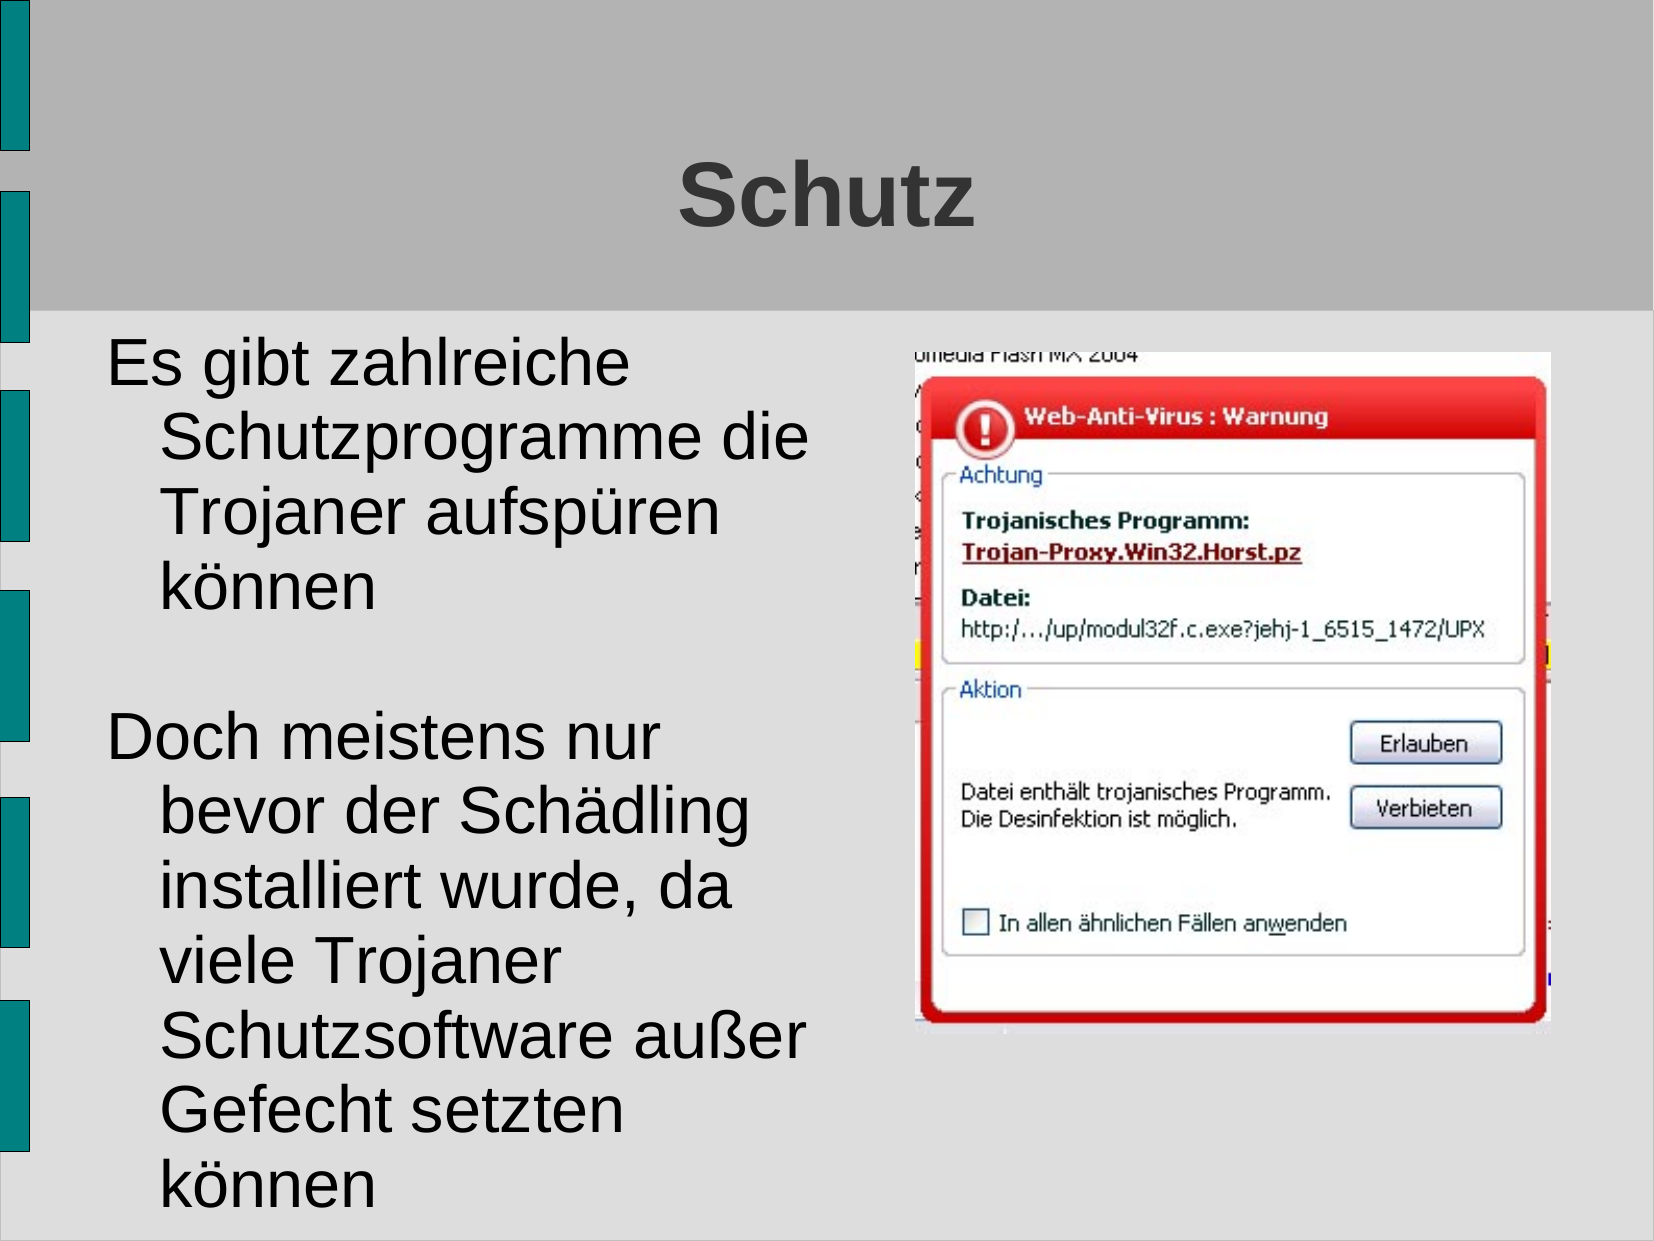

# Schutz
Es gibt zahlreiche Schutzprogramme die Trojaner aufspüren können
Doch meistens nur bevor der Schädling installiert wurde, da viele Trojaner Schutzsoftware außer Gefecht setzten können